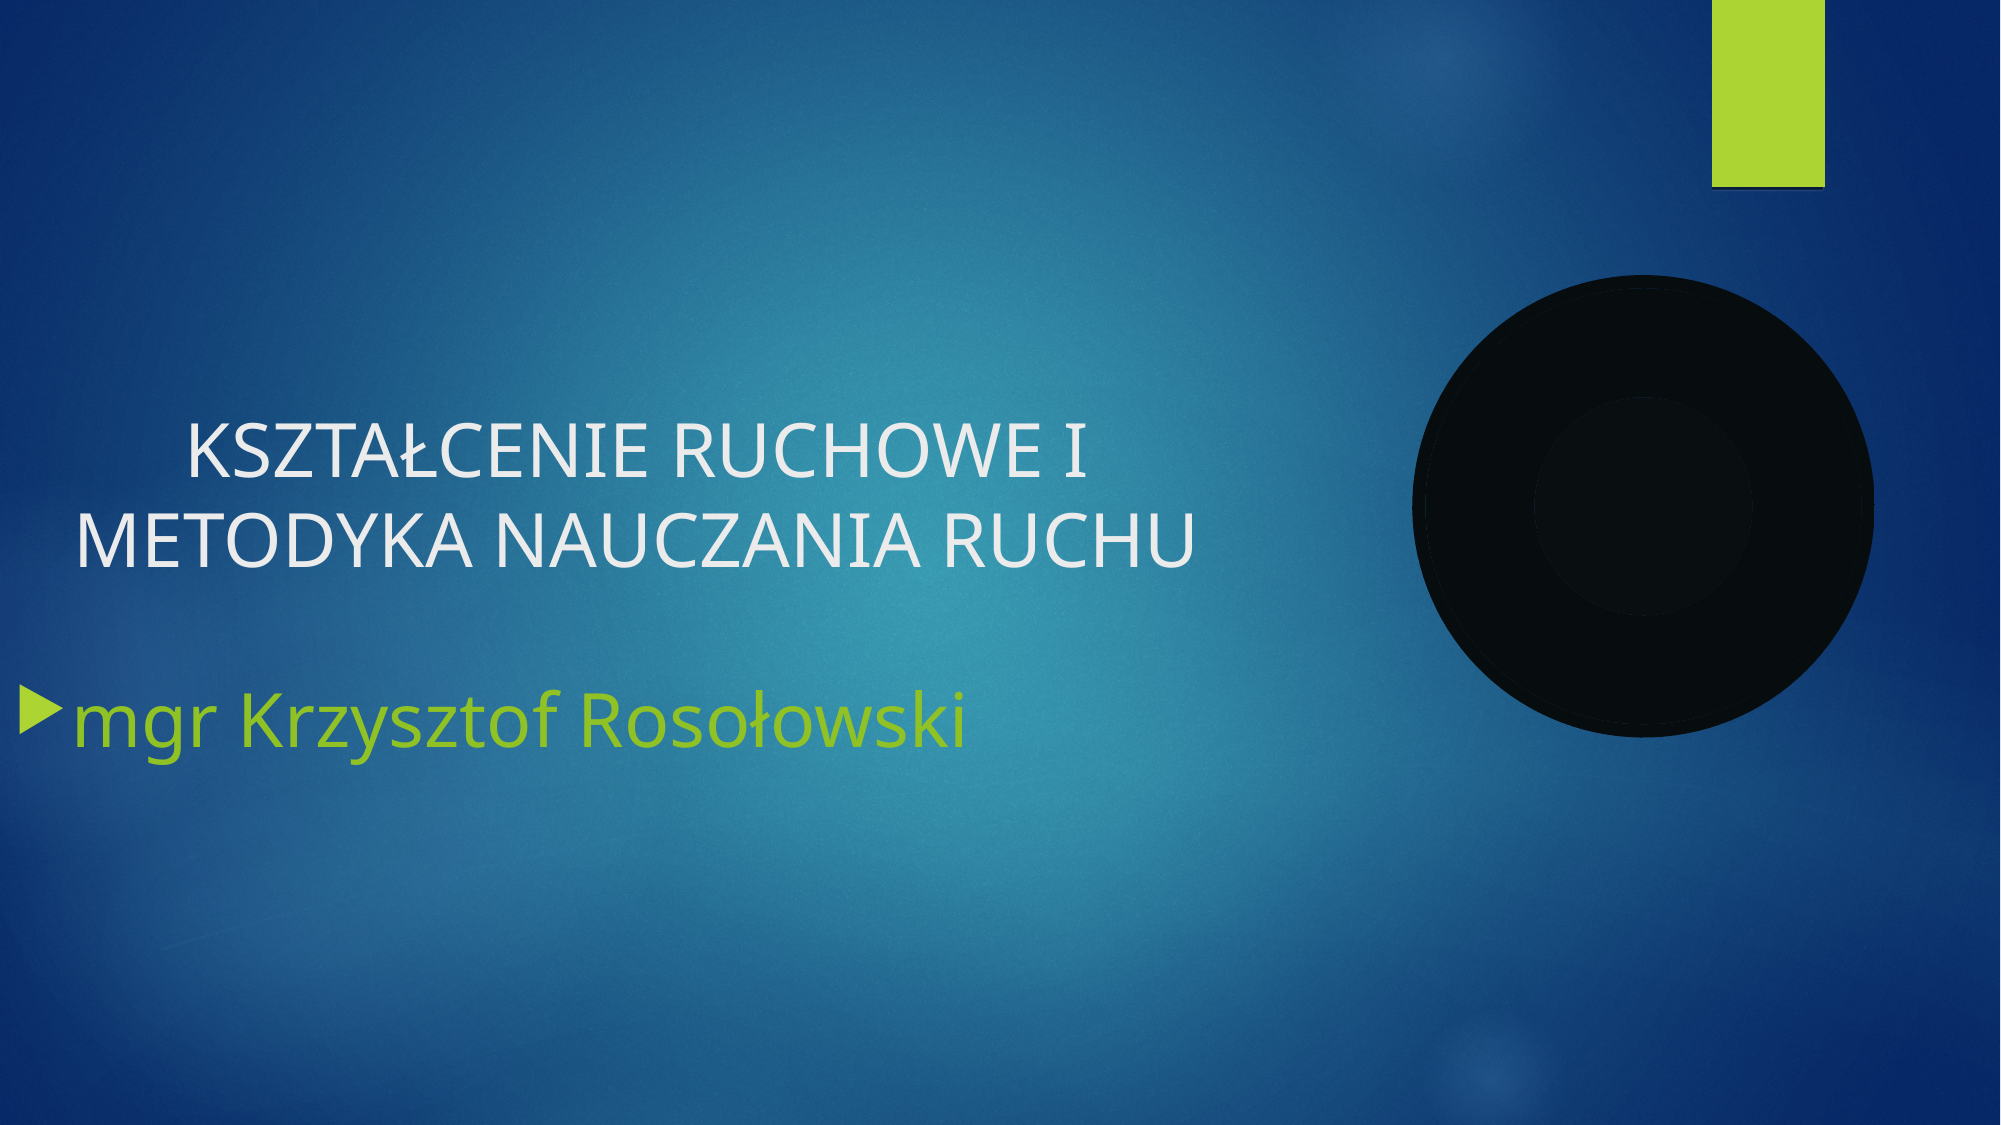

# KSZTAŁCENIE RUCHOWE I METODYKA NAUCZANIA RUCHU
mgr Krzysztof Rosołowski